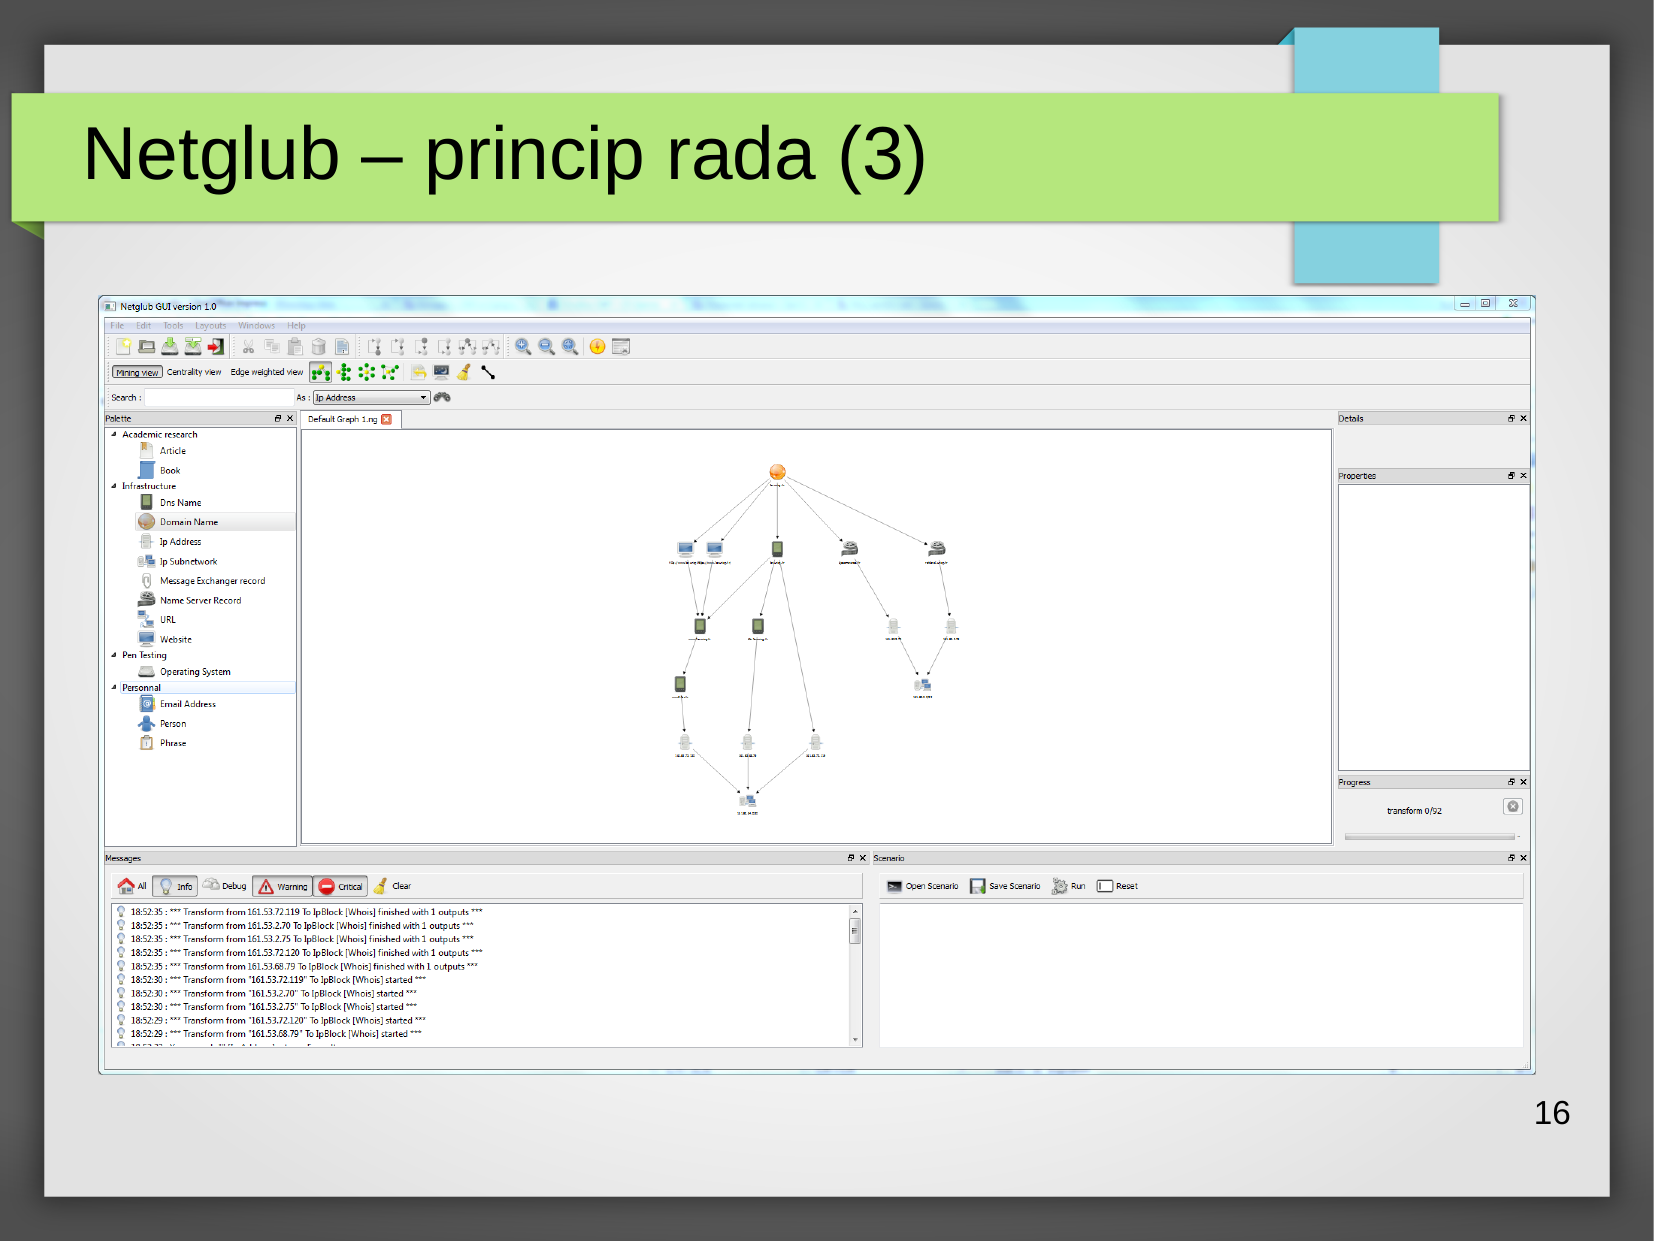

# Netglub – princip rada (3)
16